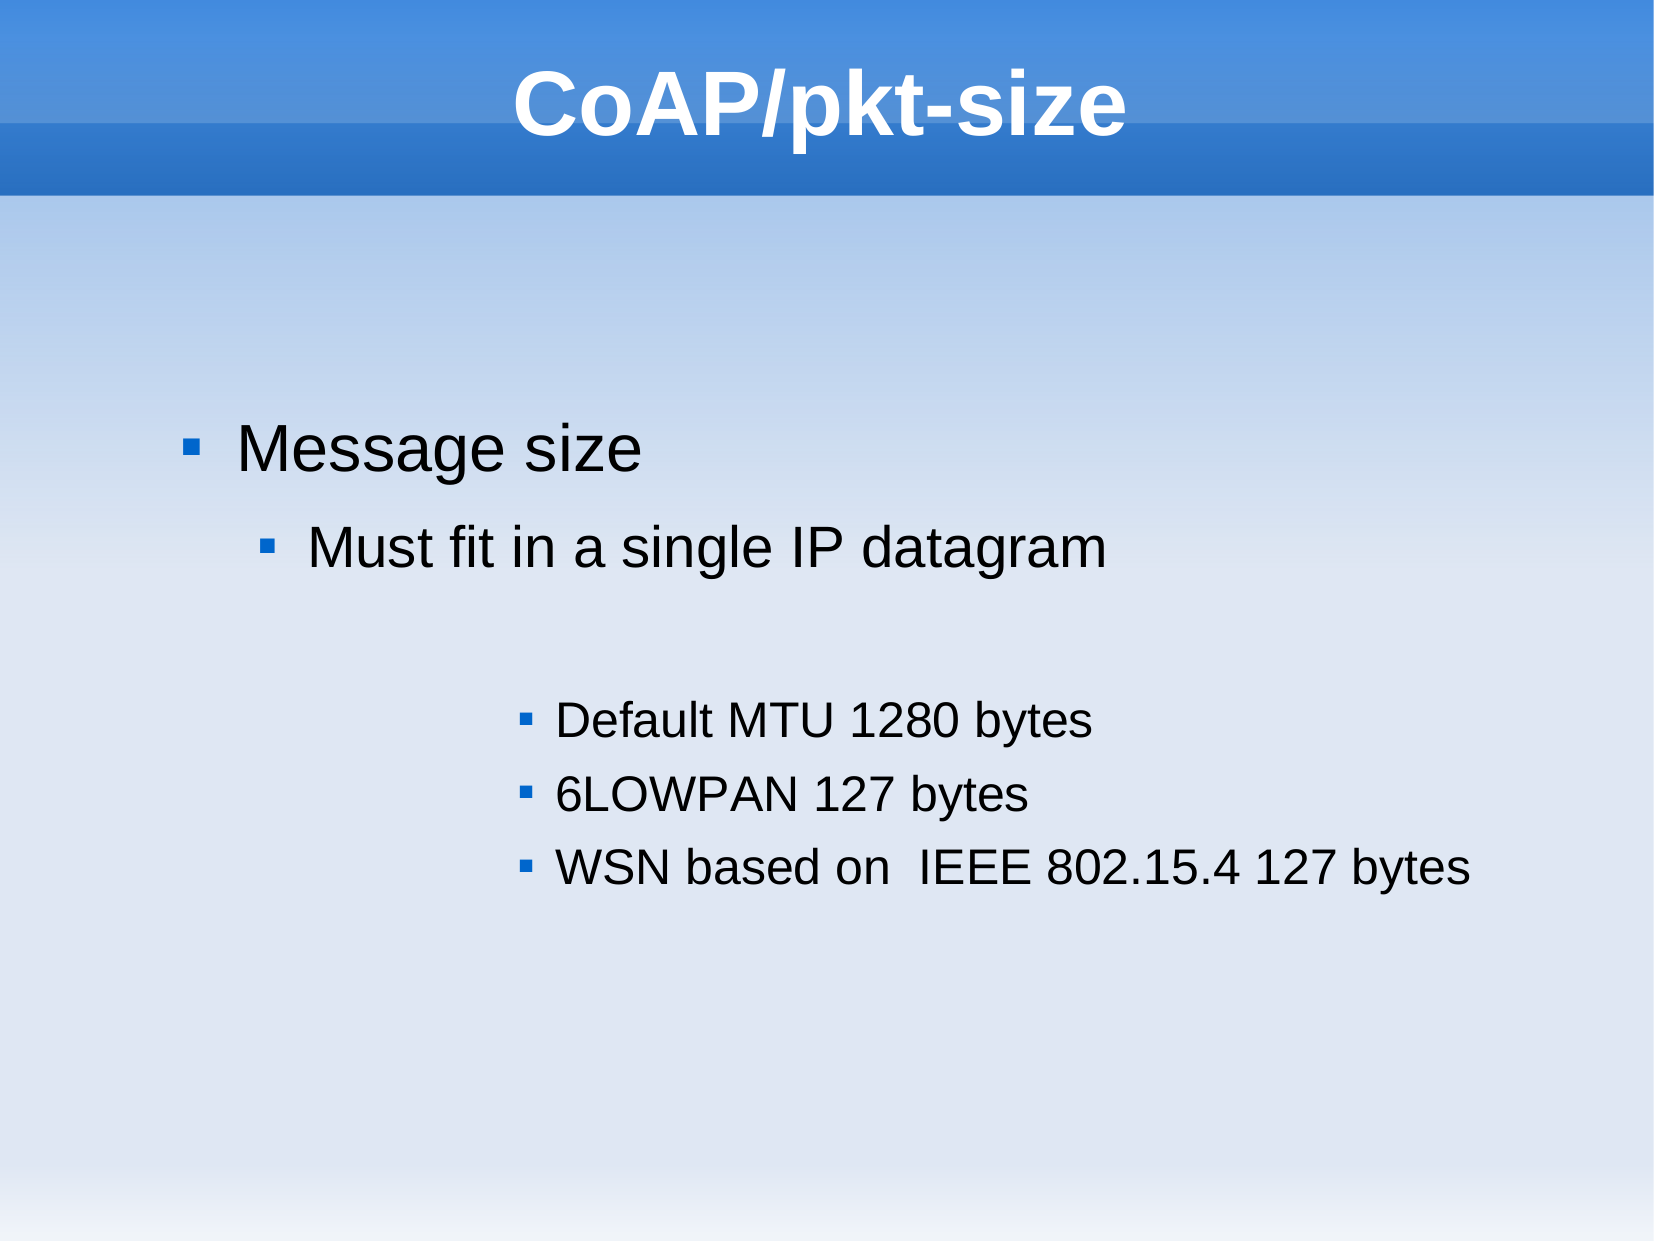

# CoAP/pkt-size
Message size
Must fit in a single IP datagram
Default MTU 1280 bytes
6LOWPAN 127 bytes
WSN based on IEEE 802.15.4 127 bytes